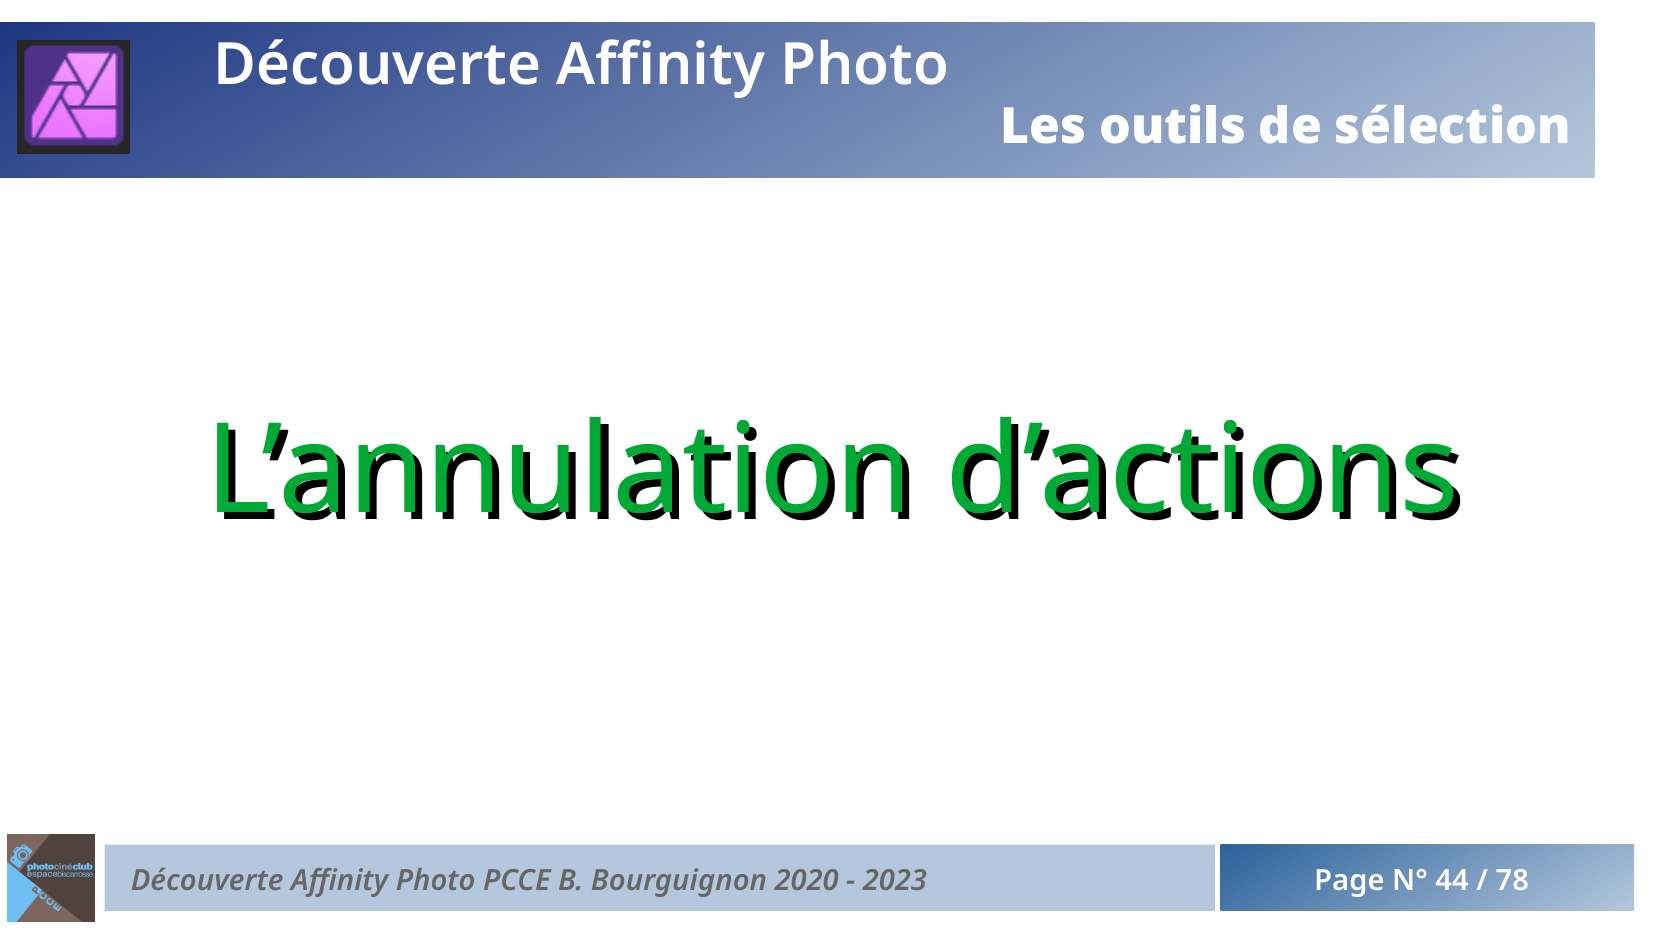

# Les outils de sélection
L’annulation d’actions